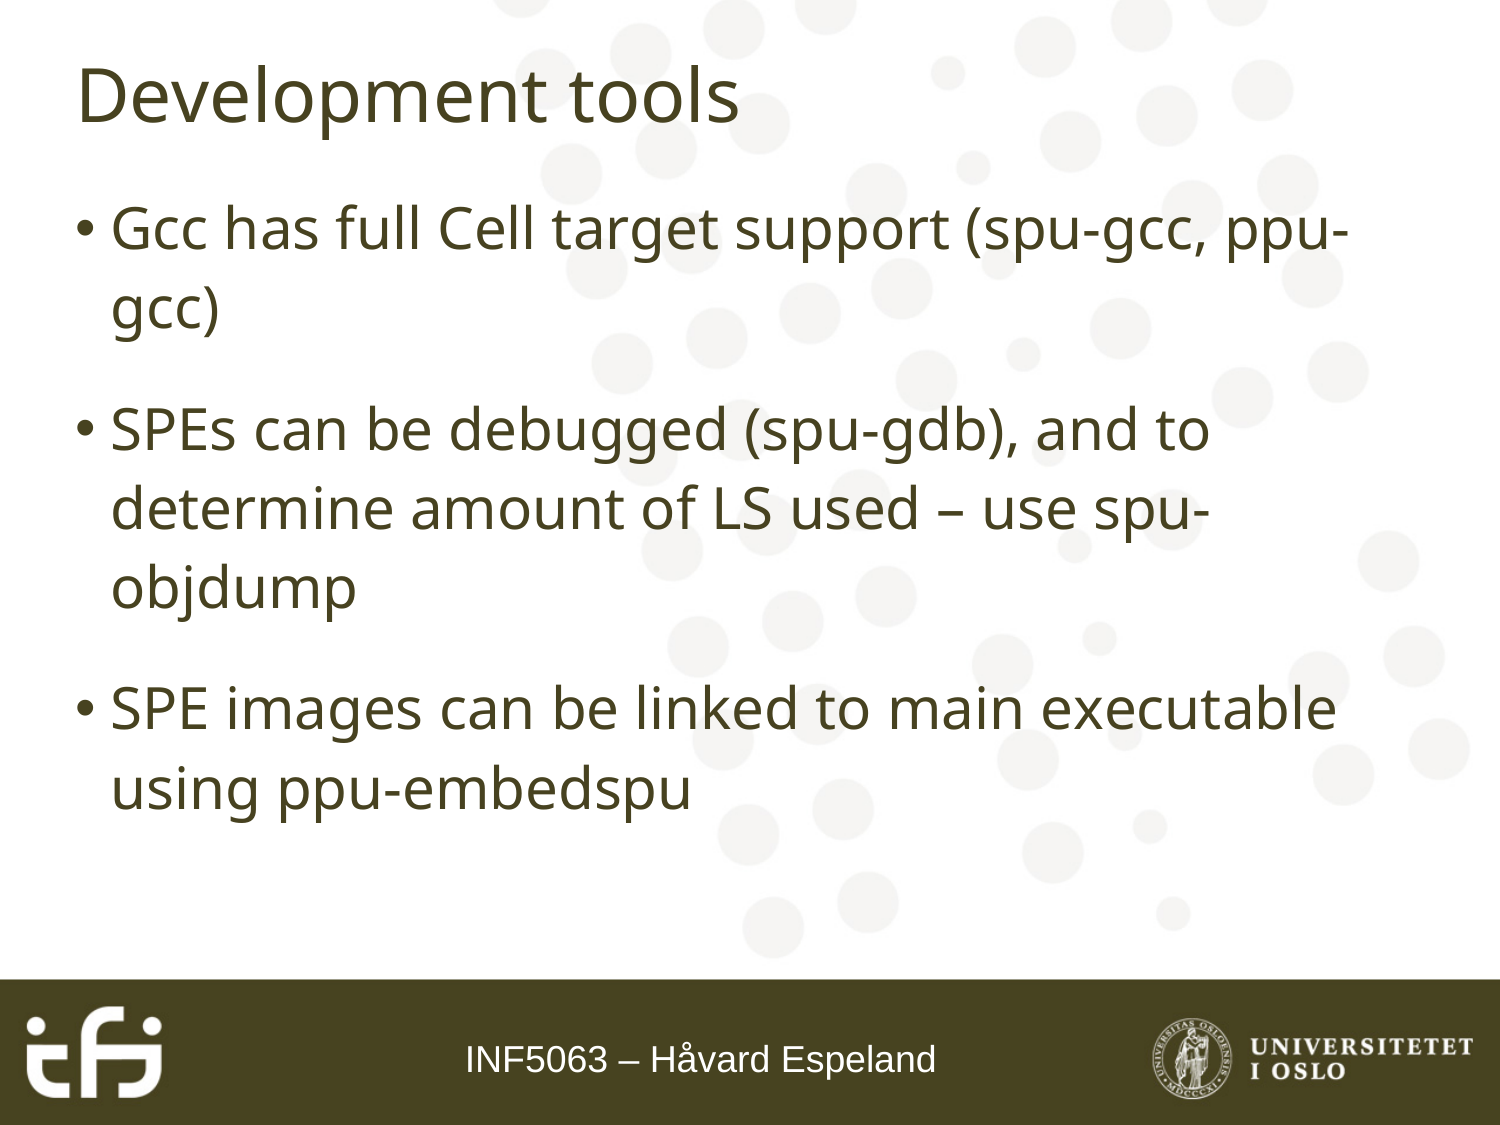

# Development tools
Gcc has full Cell target support (spu-gcc, ppu-gcc)
SPEs can be debugged (spu-gdb), and to determine amount of LS used – use spu-objdump
SPE images can be linked to main executable using ppu-embedspu